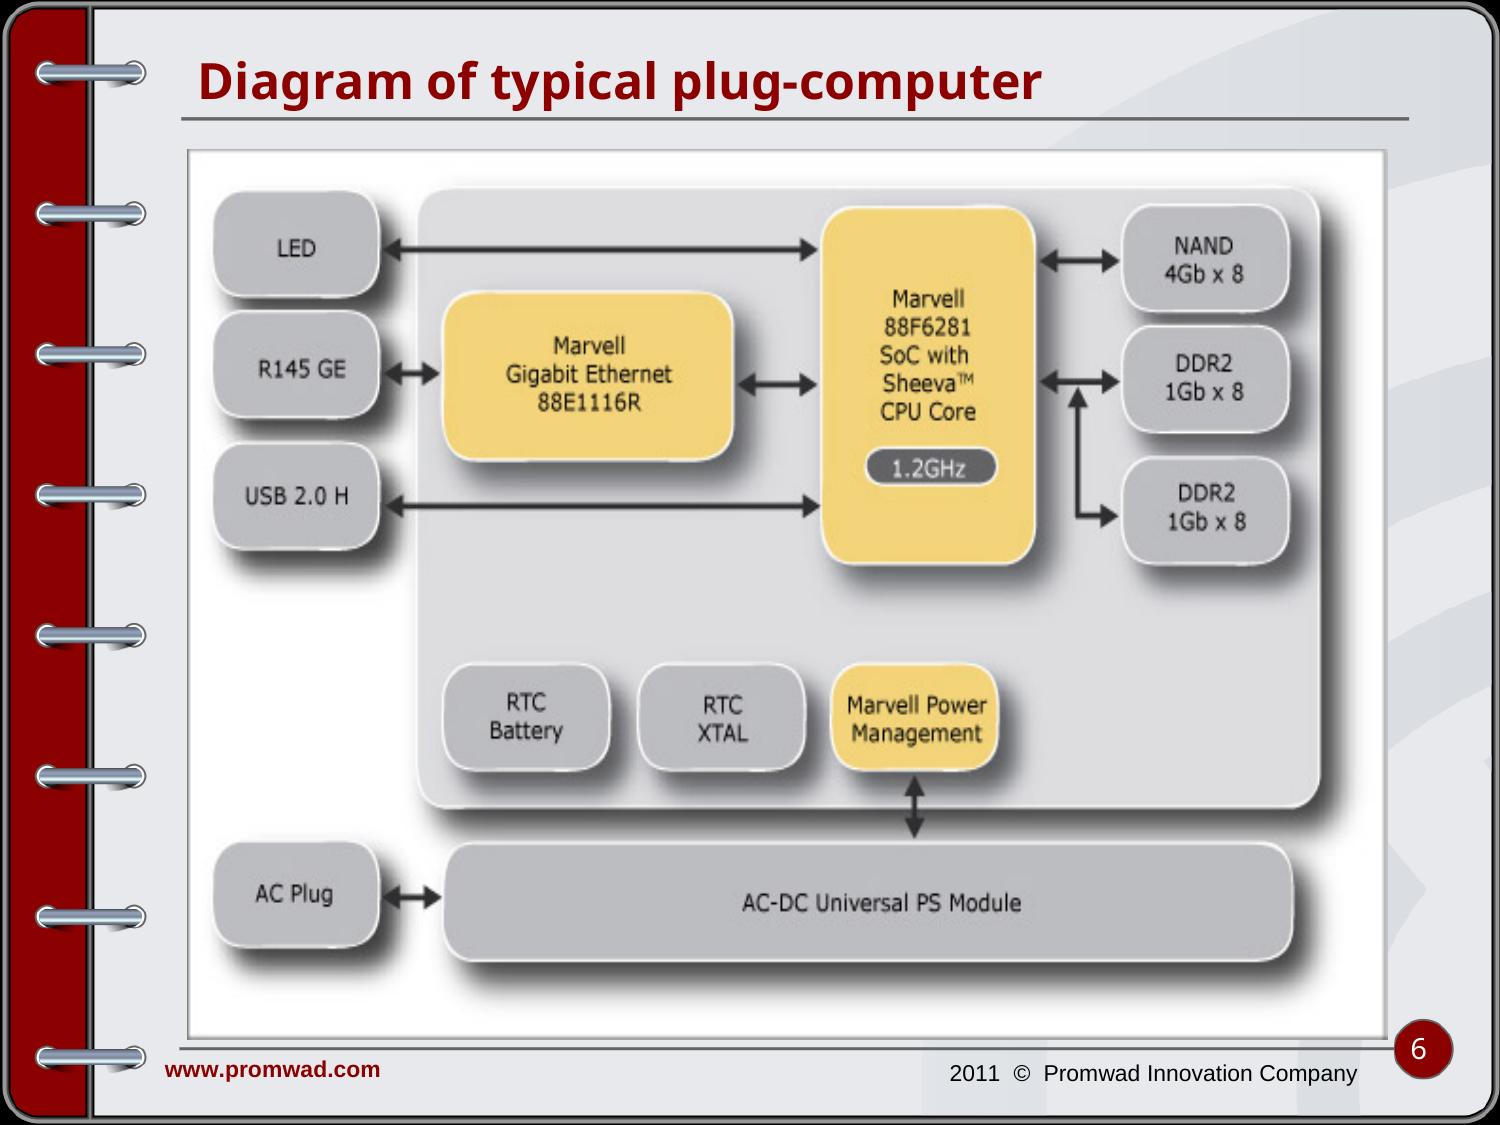

Diagram of typical plug-computer
www.promwad.com
2011 © Promwad Innovation Company